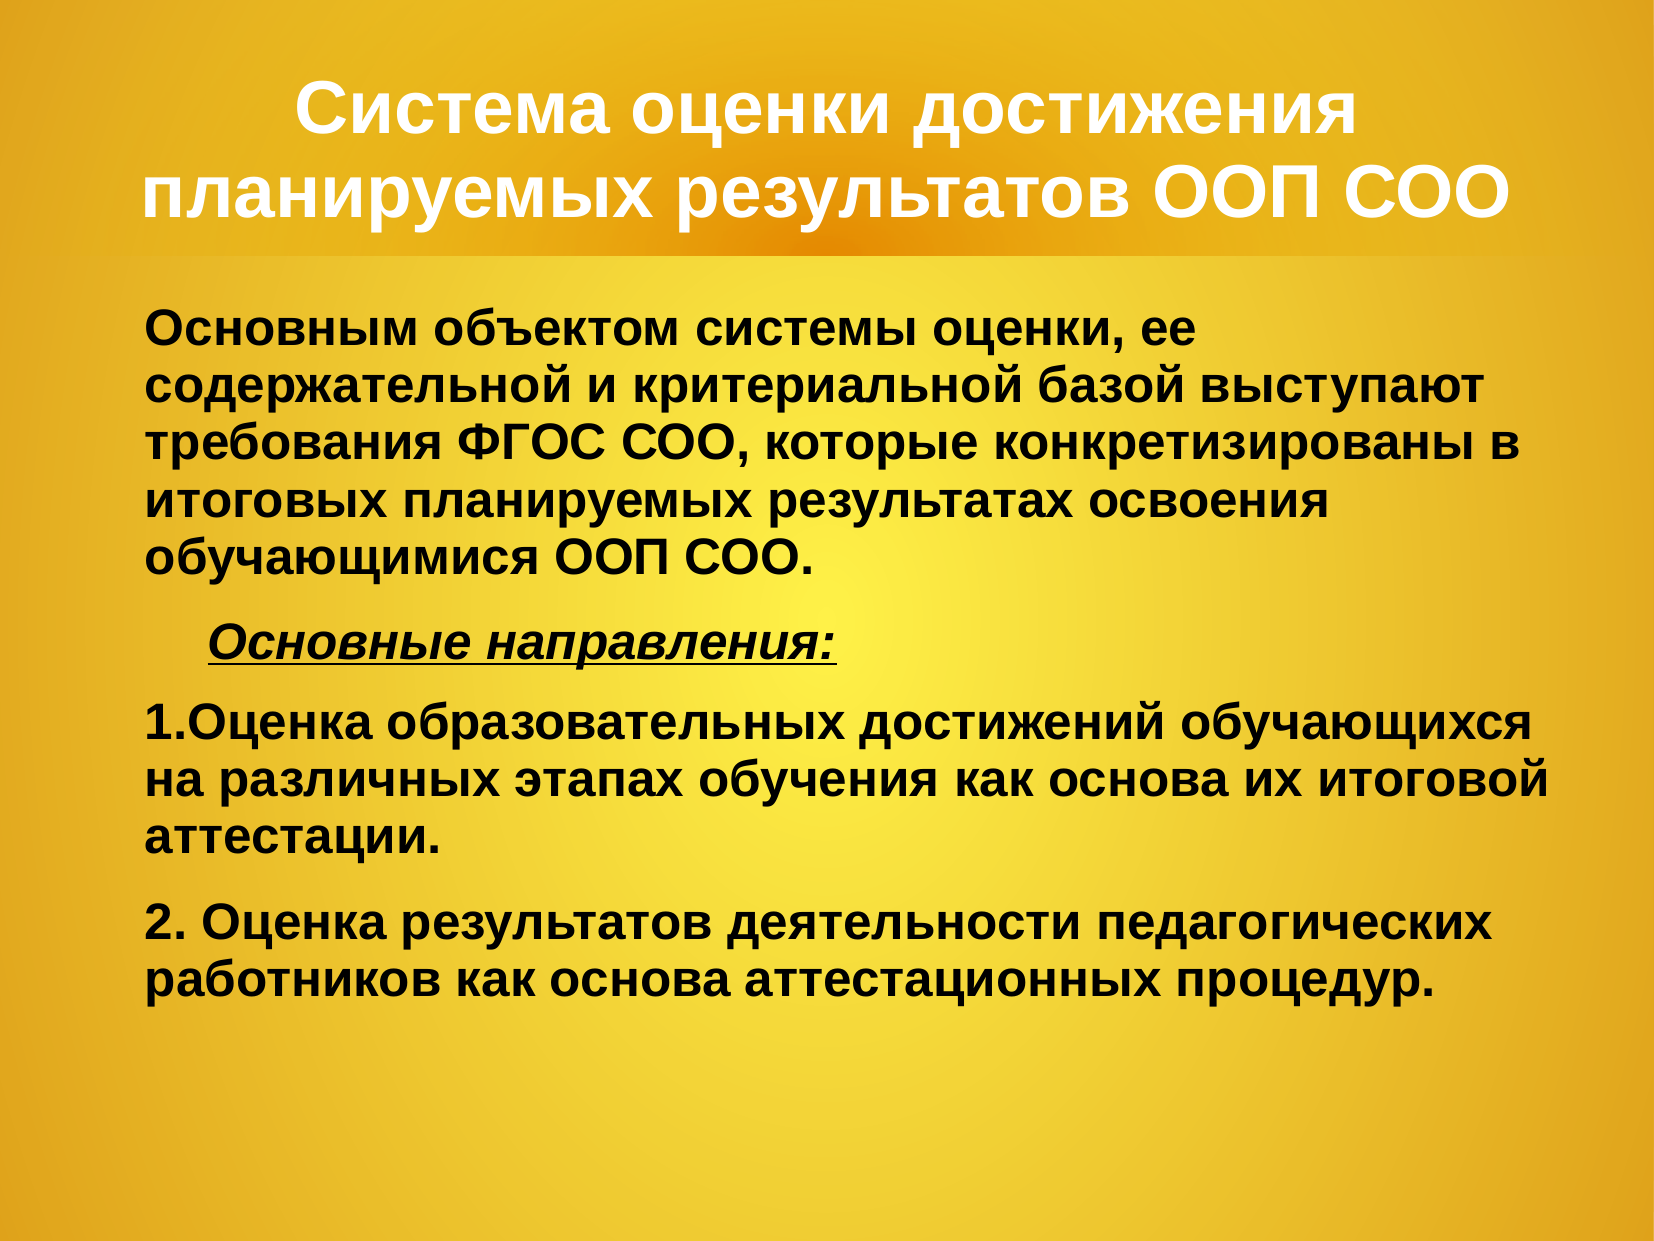

# Система оценки достижения планируемых результатов ООП СОО
Основным объектом системы оценки, ее содержательной и критериальной базой выступают требования ФГОС СОО, которые конкретизированы в итоговых планируемых результатах освоения обучающимися ООП СОО.
Основные направления:
1.Оценка образовательных достижений обучающихся на различных этапах обучения как основа их итоговой аттестации.
2. Оценка результатов деятельности педагогических работников как основа аттестационных процедур.